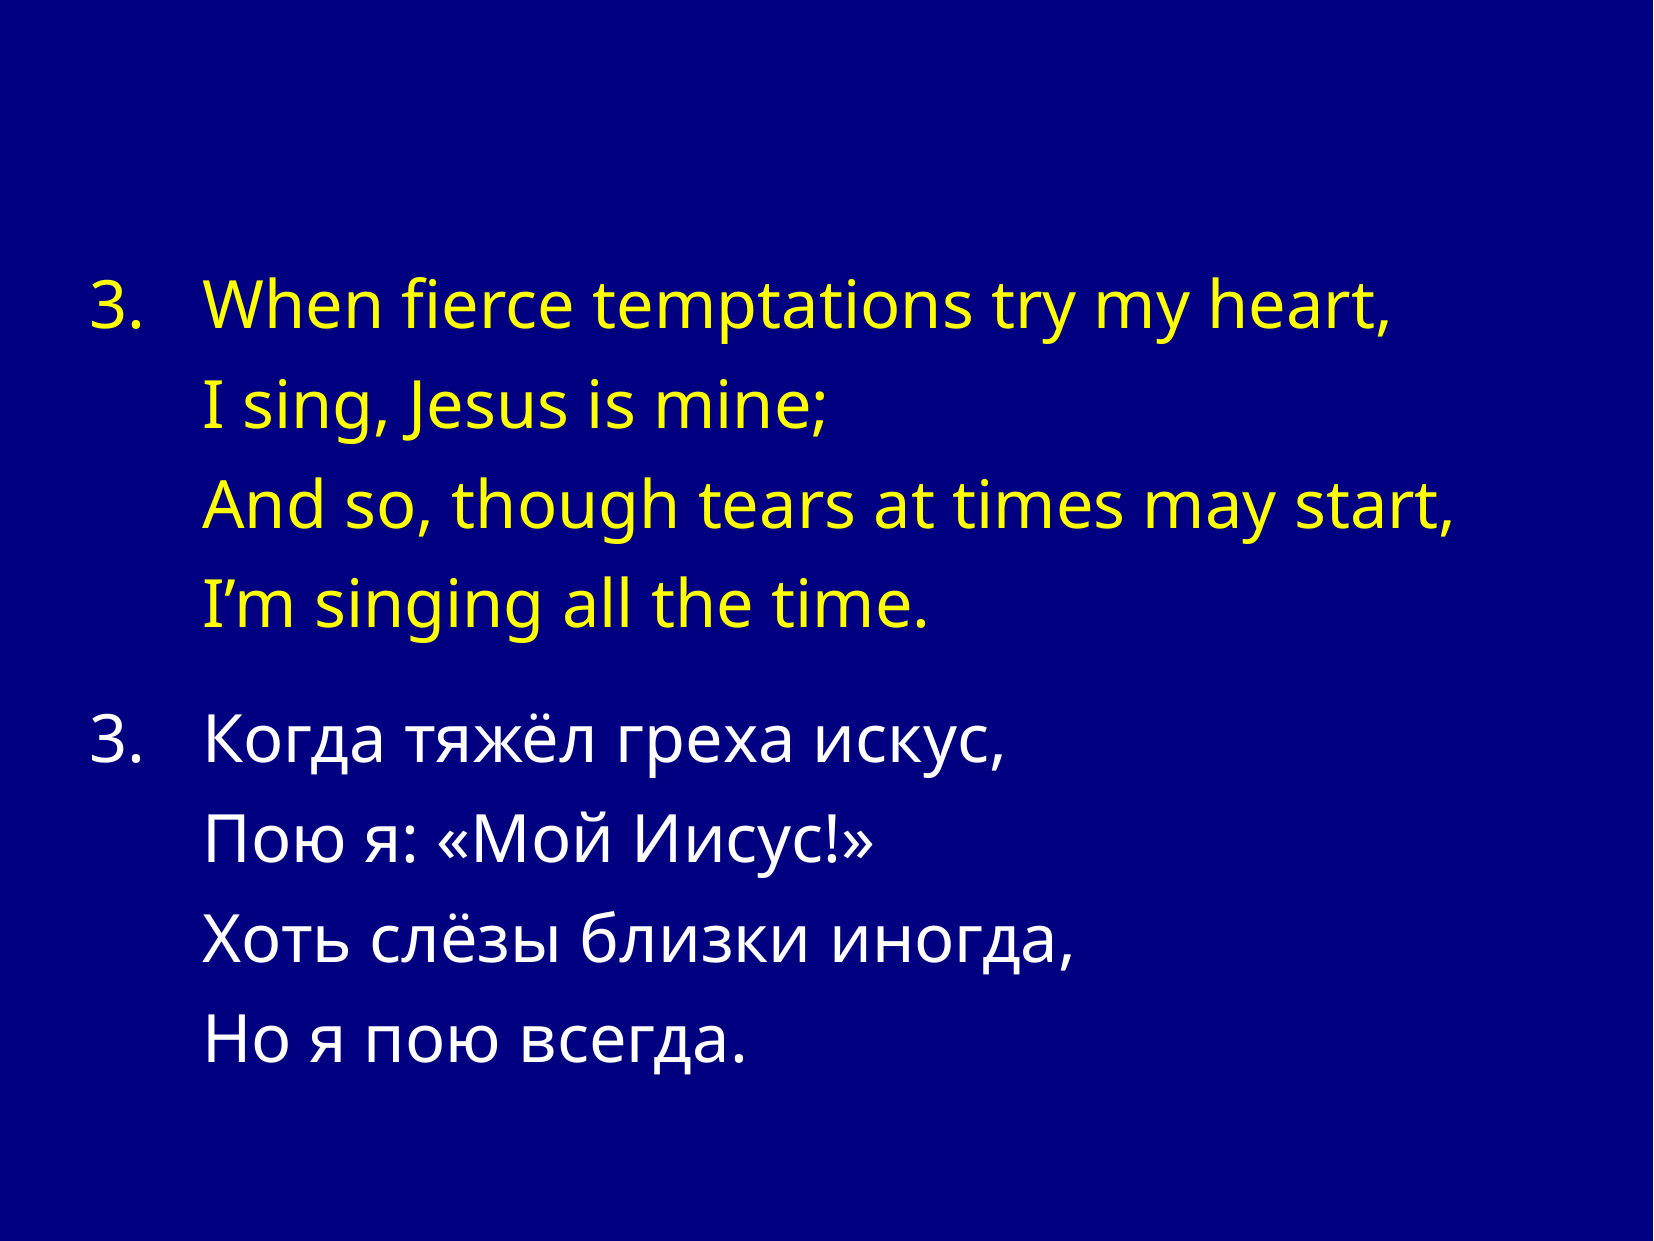

3.	When fierce temptations try my heart,
	I sing, Jesus is mine;
	And so, though tears at times may start,
	I’m singing all the time.
3.	Когда тяжёл греха искус,
	Пою я: «Мой Иисус!»
	Хоть слёзы близки иногда,
	Но я пою всегда.